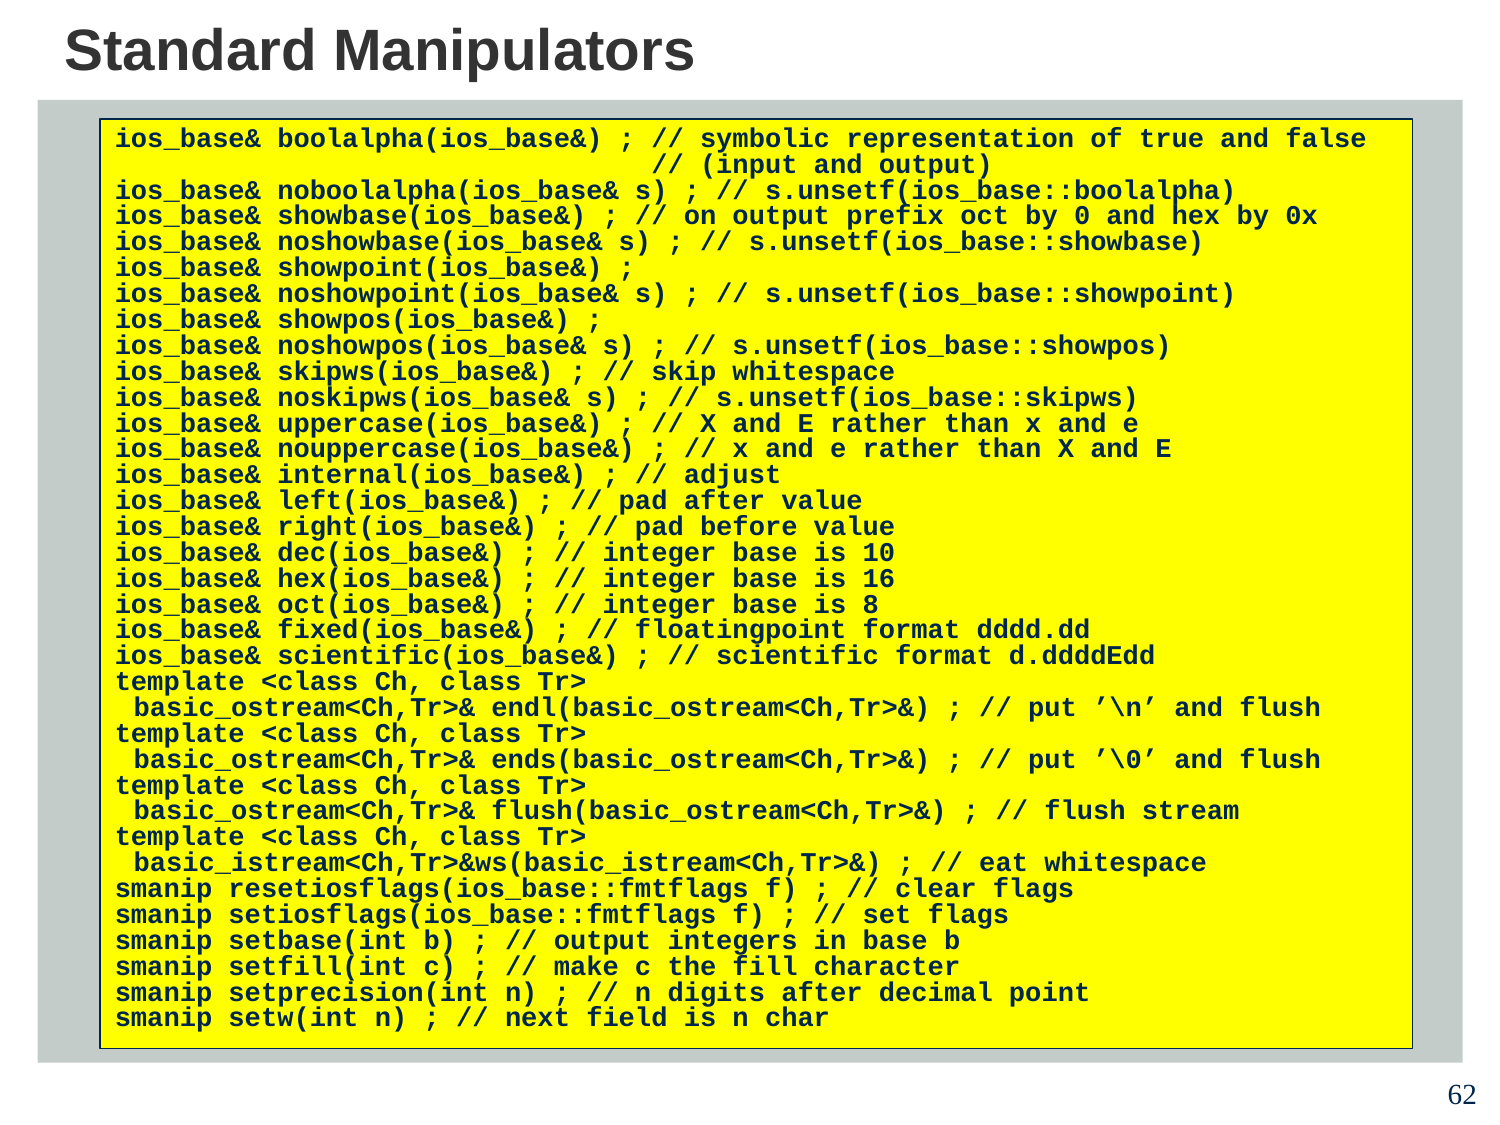

# Standard Manipulators
ios_base& boolalpha(ios_base&) ; // symbolic representation of true and false
 // (input and output)
ios_base& noboolalpha(ios_base& s) ; // s.unsetf(ios_base::boolalpha)
ios_base& showbase(ios_base&) ; // on output prefix oct by 0 and hex by 0x
ios_base& noshowbase(ios_base& s) ; // s.unsetf(ios_base::showbase)
ios_base& showpoint(ios_base&) ;
ios_base& noshowpoint(ios_base& s) ; // s.unsetf(ios_base::showpoint)
ios_base& showpos(ios_base&) ;
ios_base& noshowpos(ios_base& s) ; // s.unsetf(ios_base::showpos)
ios_base& skipws(ios_base&) ; // skip whitespace
ios_base& noskipws(ios_base& s) ; // s.unsetf(ios_base::skipws)
ios_base& uppercase(ios_base&) ; // X and E rather than x and e
ios_base& nouppercase(ios_base&) ; // x and e rather than X and E
ios_base& internal(ios_base&) ; // adjust
ios_base& left(ios_base&) ; // pad after value
ios_base& right(ios_base&) ; // pad before value
ios_base& dec(ios_base&) ; // integer base is 10
ios_base& hex(ios_base&) ; // integer base is 16
ios_base& oct(ios_base&) ; // integer base is 8
ios_base& fixed(ios_base&) ; // floatingpoint format dddd.dd
ios_base& scientific(ios_base&) ; // scientific format d.ddddEdd
template <class Ch, class Tr>
	basic_ostream<Ch,Tr>& endl(basic_ostream<Ch,Tr>&) ; // put ’\n’ and flush
template <class Ch, class Tr>
	basic_ostream<Ch,Tr>& ends(basic_ostream<Ch,Tr>&) ; // put ’\0’ and flush
template <class Ch, class Tr>
	basic_ostream<Ch,Tr>& flush(basic_ostream<Ch,Tr>&) ; // flush stream
template <class Ch, class Tr>
	basic_istream<Ch,Tr>&ws(basic_istream<Ch,Tr>&) ; // eat whitespace
smanip resetiosflags(ios_base::fmtflags f) ; // clear flags
smanip setiosflags(ios_base::fmtflags f) ; // set flags
smanip setbase(int b) ; // output integers in base b
smanip setfill(int c) ; // make c the fill character
smanip setprecision(int n) ; // n digits after decimal point
smanip setw(int n) ; // next field is n char